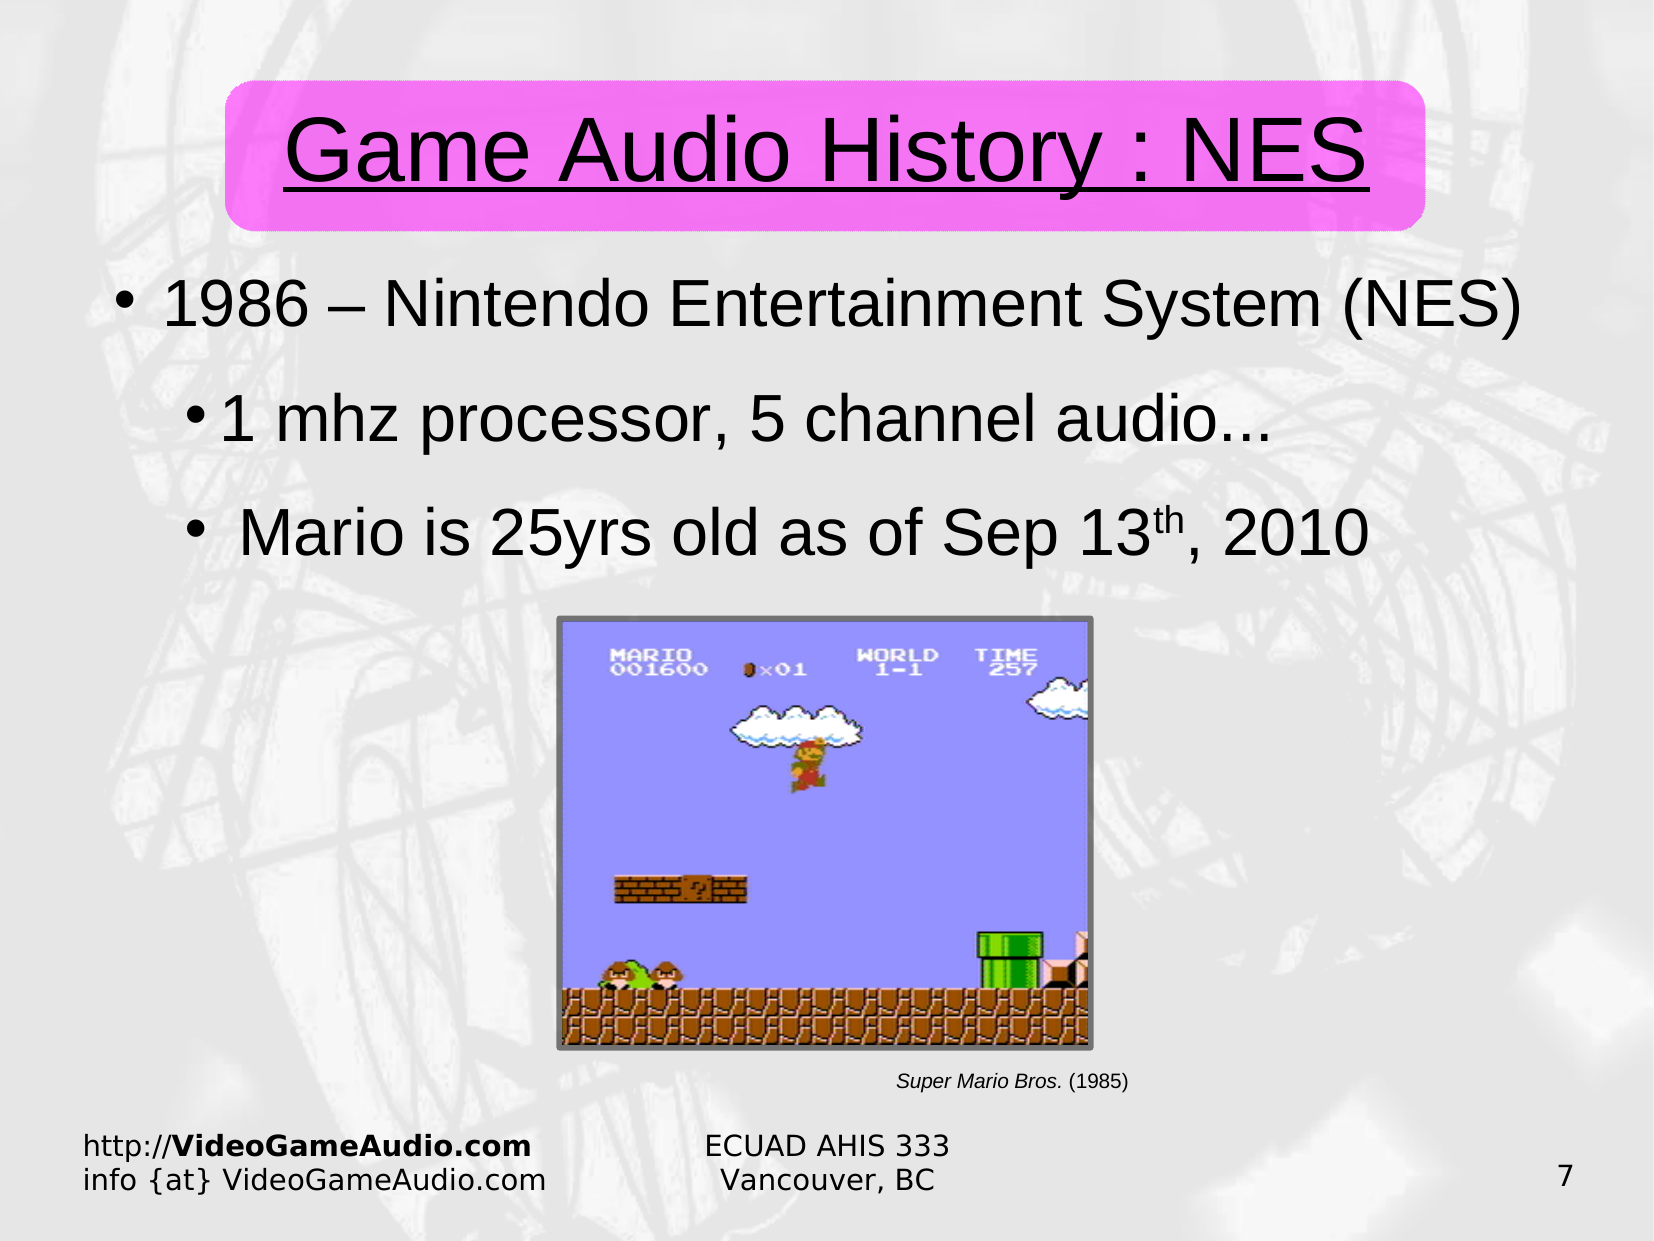

# Game Audio History : NES
 1986 – Nintendo Entertainment System (NES)
1 mhz processor, 5 channel audio...
 Mario is 25yrs old as of Sep 13th, 2010
					Super Mario Bros. (1985)
7